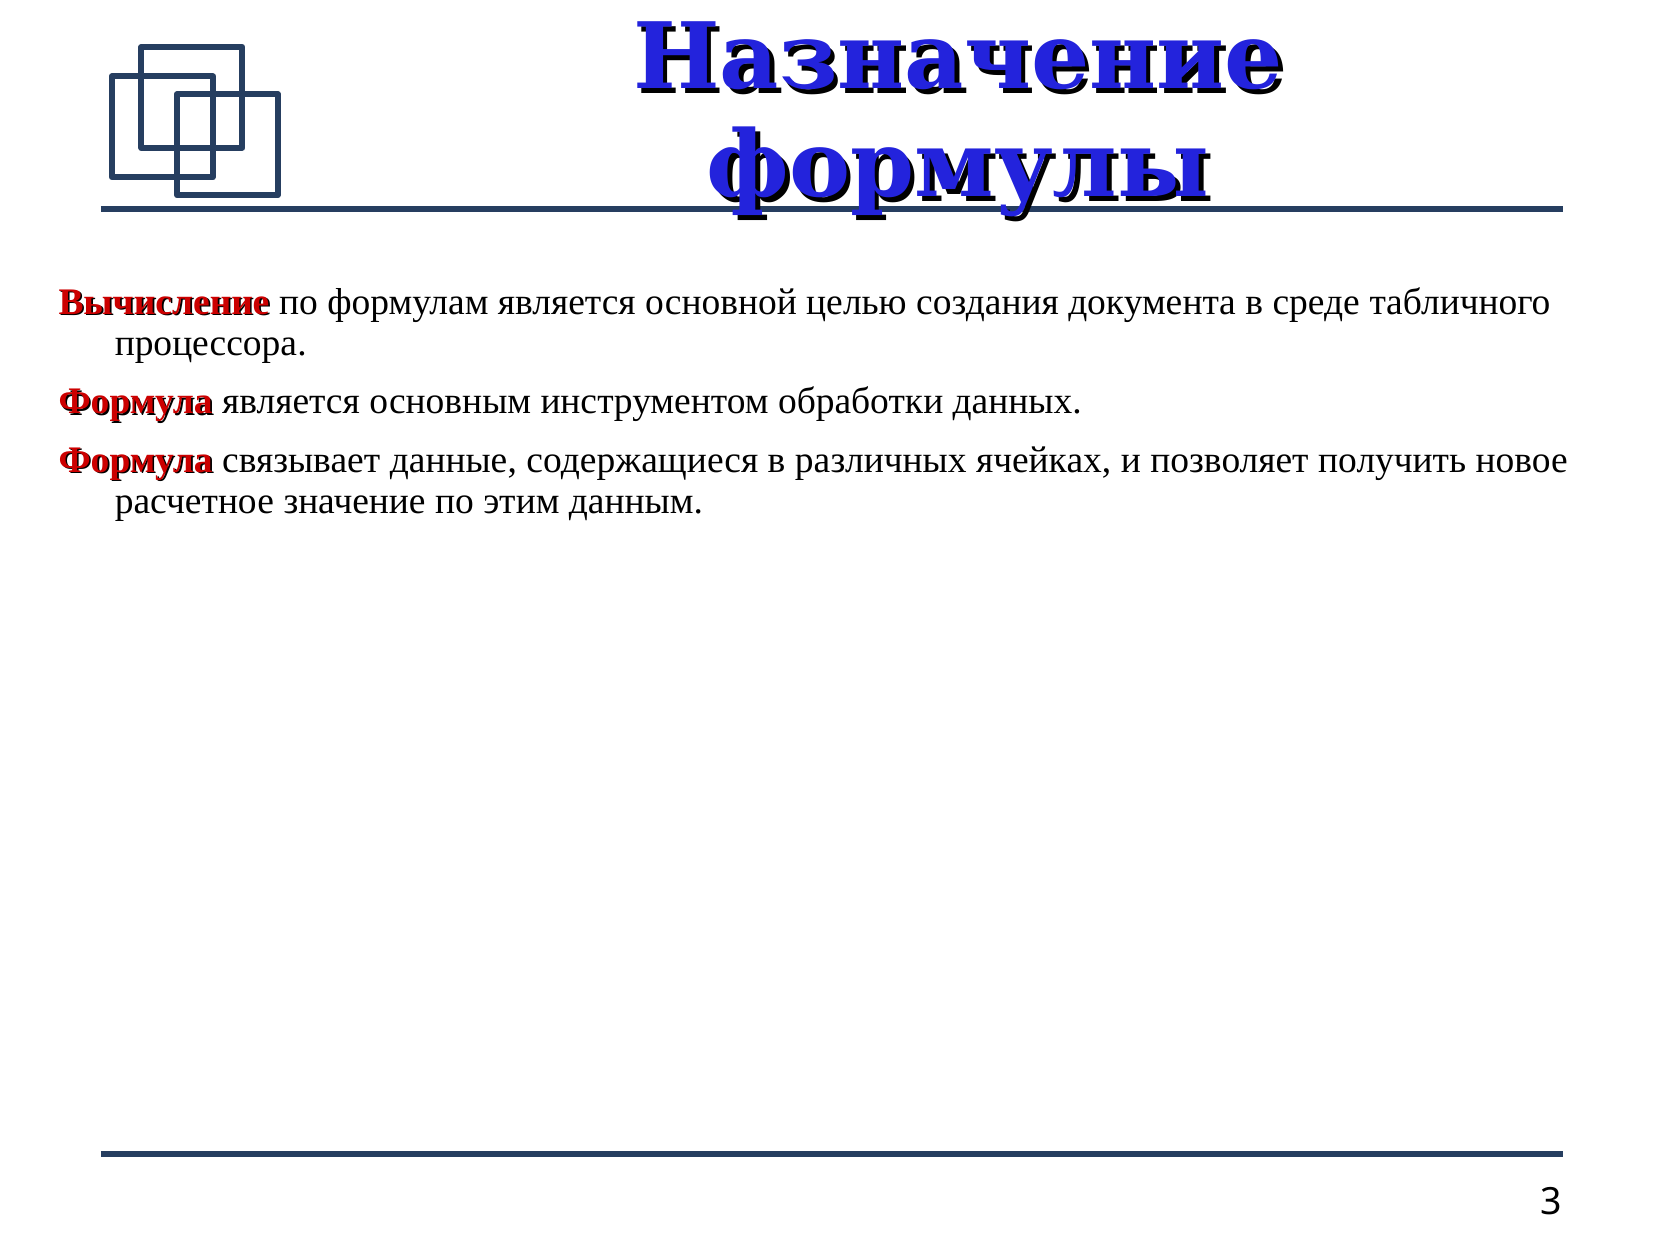

Назначение формулы
Вычисление по формулам является основной целью создания документа в среде табличного процессора.
Формула является основным инструментом обработки данных.
Формула связывает данные, содержащиеся в различных ячейках, и позволяет получить новое расчетное значение по этим данным.